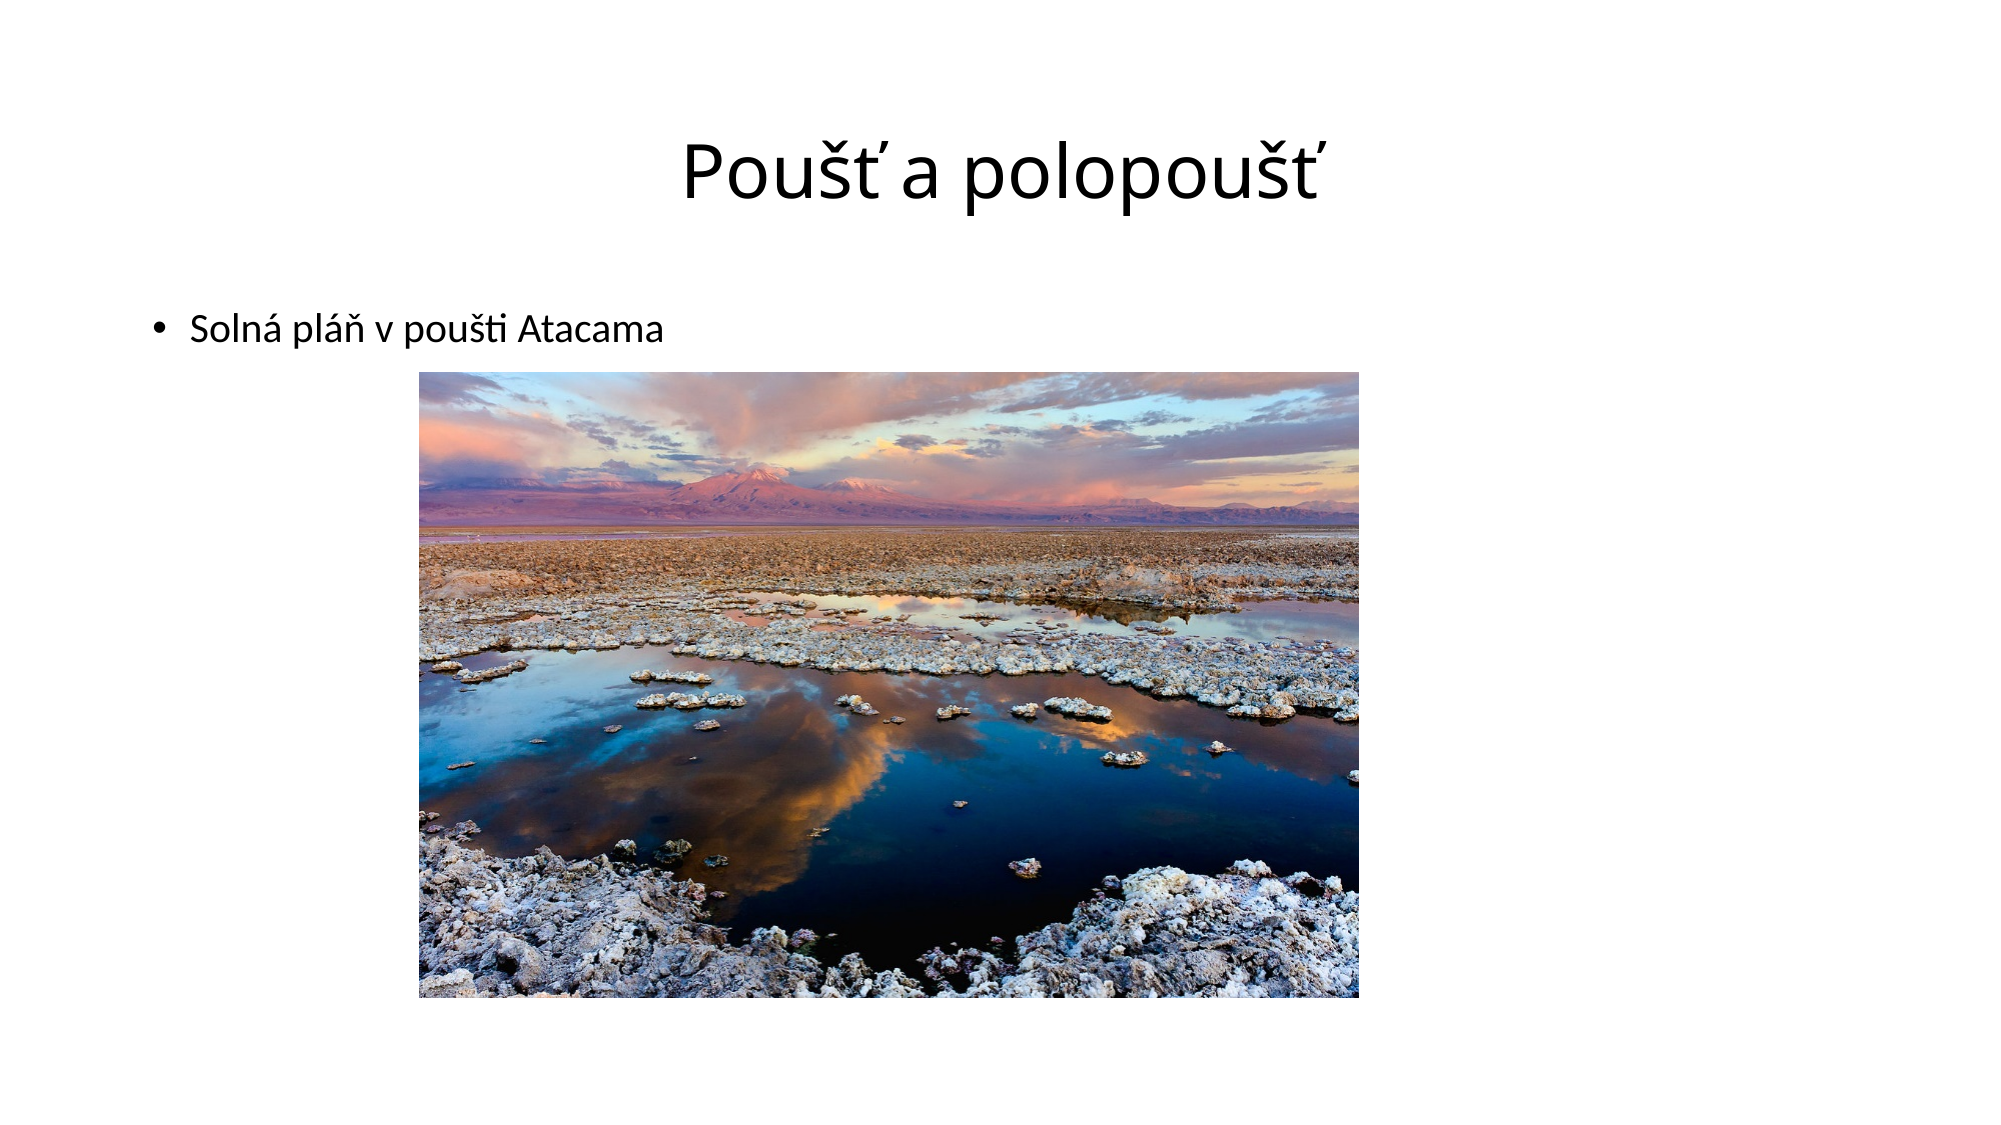

# Poušť a polopoušť
Solná pláň v poušti Atacama